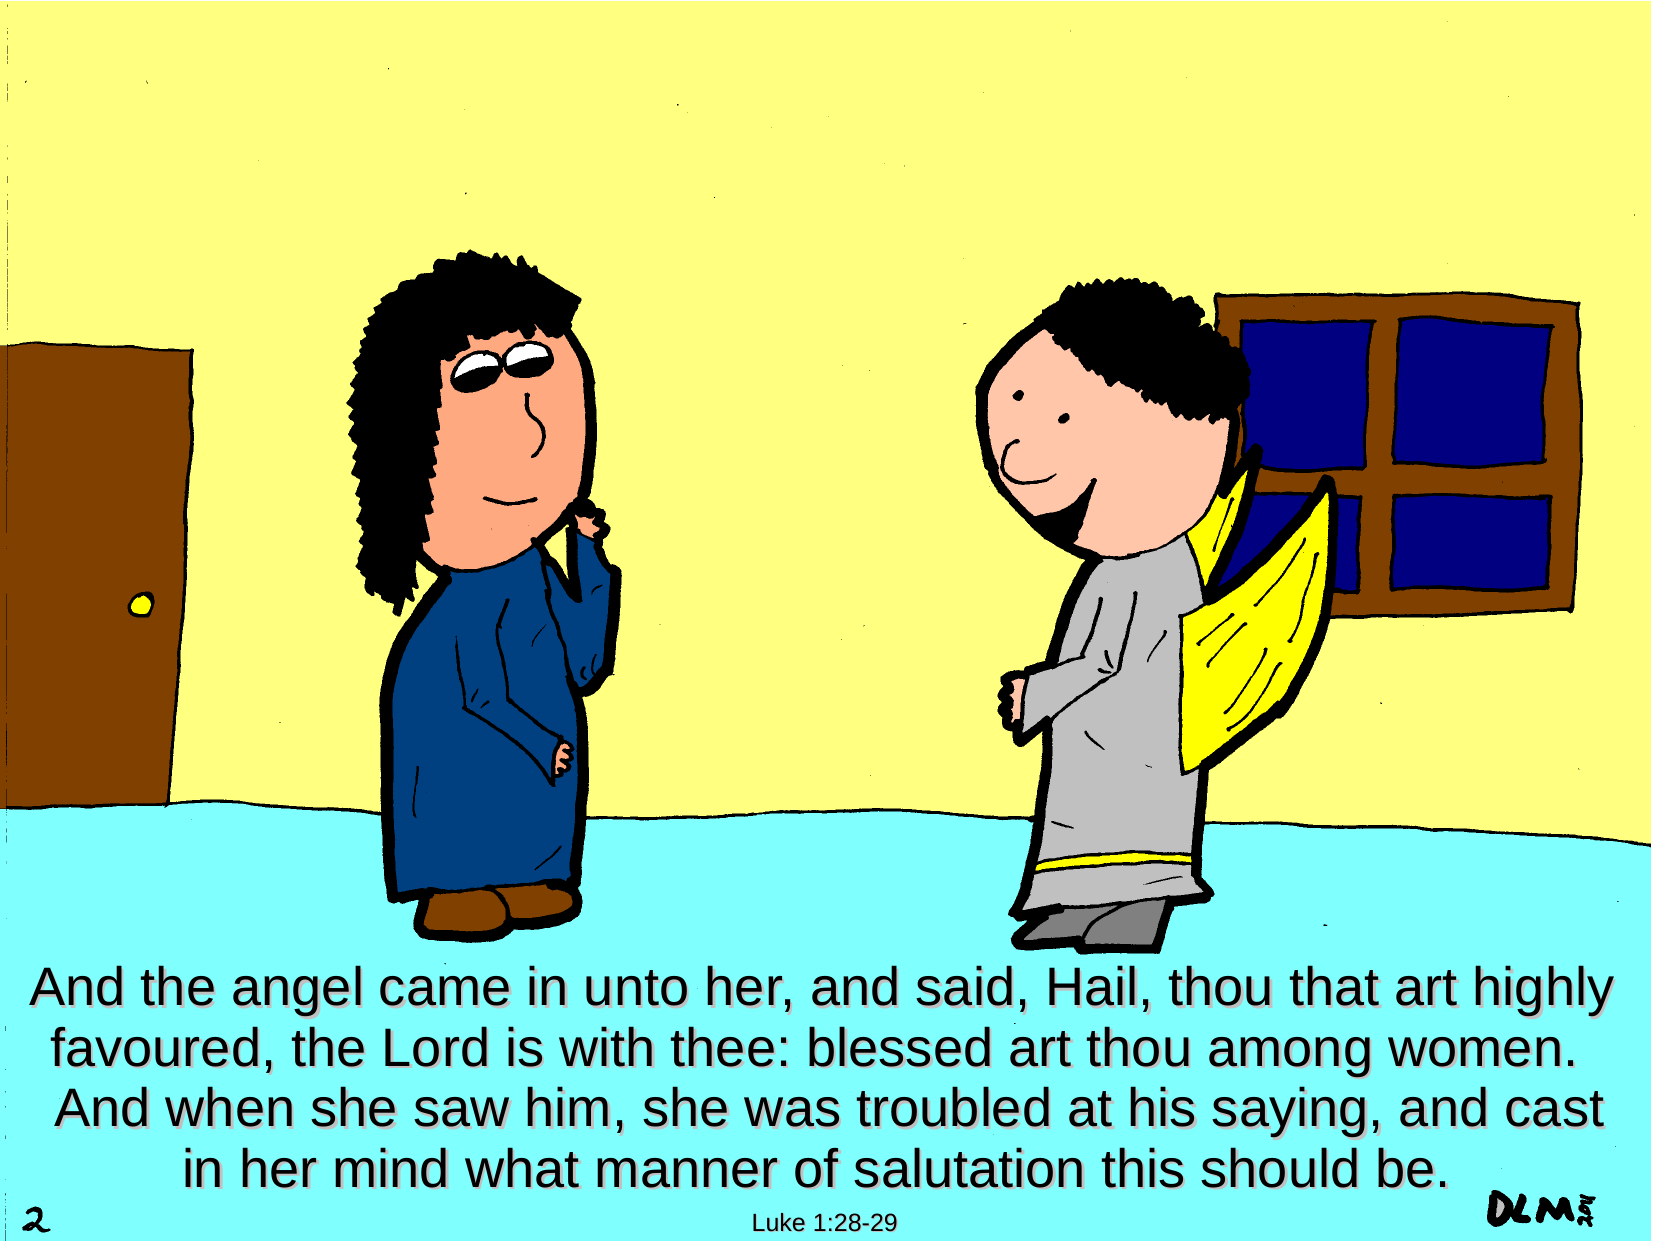

And the angel came in unto her, and said, Hail, thou that art highly favoured, the Lord is with thee: blessed art thou among women.
 And when she saw him, she was troubled at his saying, and cast in her mind what manner of salutation this should be.
Luke 1:28-29